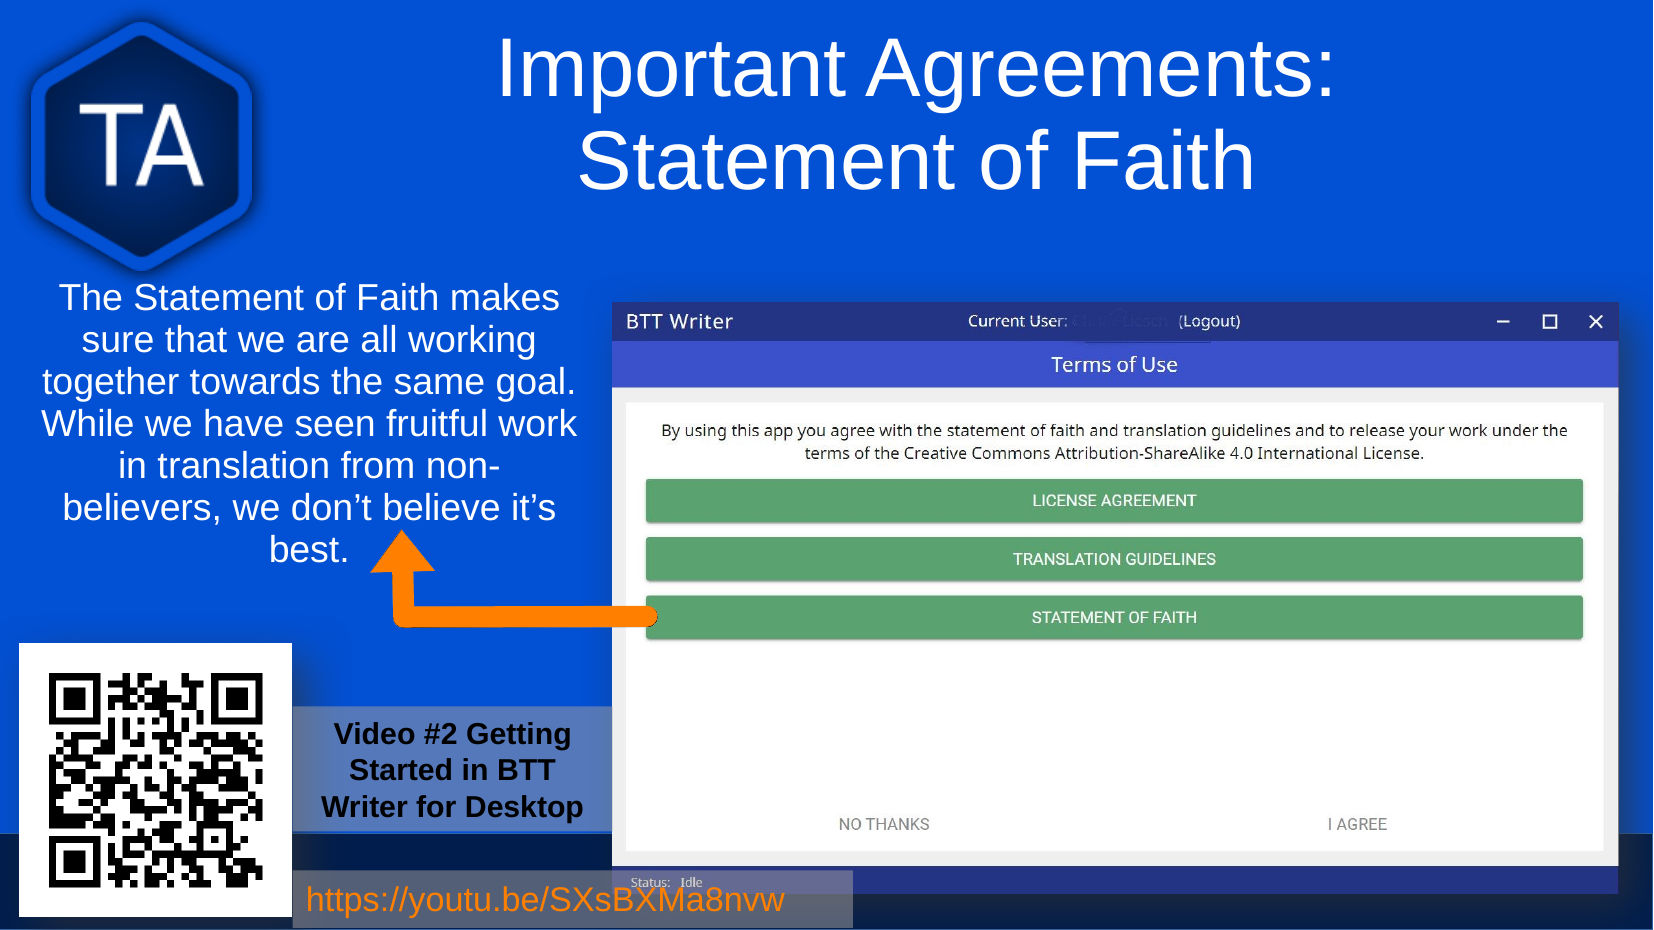

# Important Agreements: Statement of Faith
The Statement of Faith makes sure that we are all working together towards the same goal. While we have seen fruitful work in translation from non-believers, we don’t believe it’s best.
Video #2 Getting Started in BTT Writer for Desktop
https://youtu.be/SXsBXMa8nvw